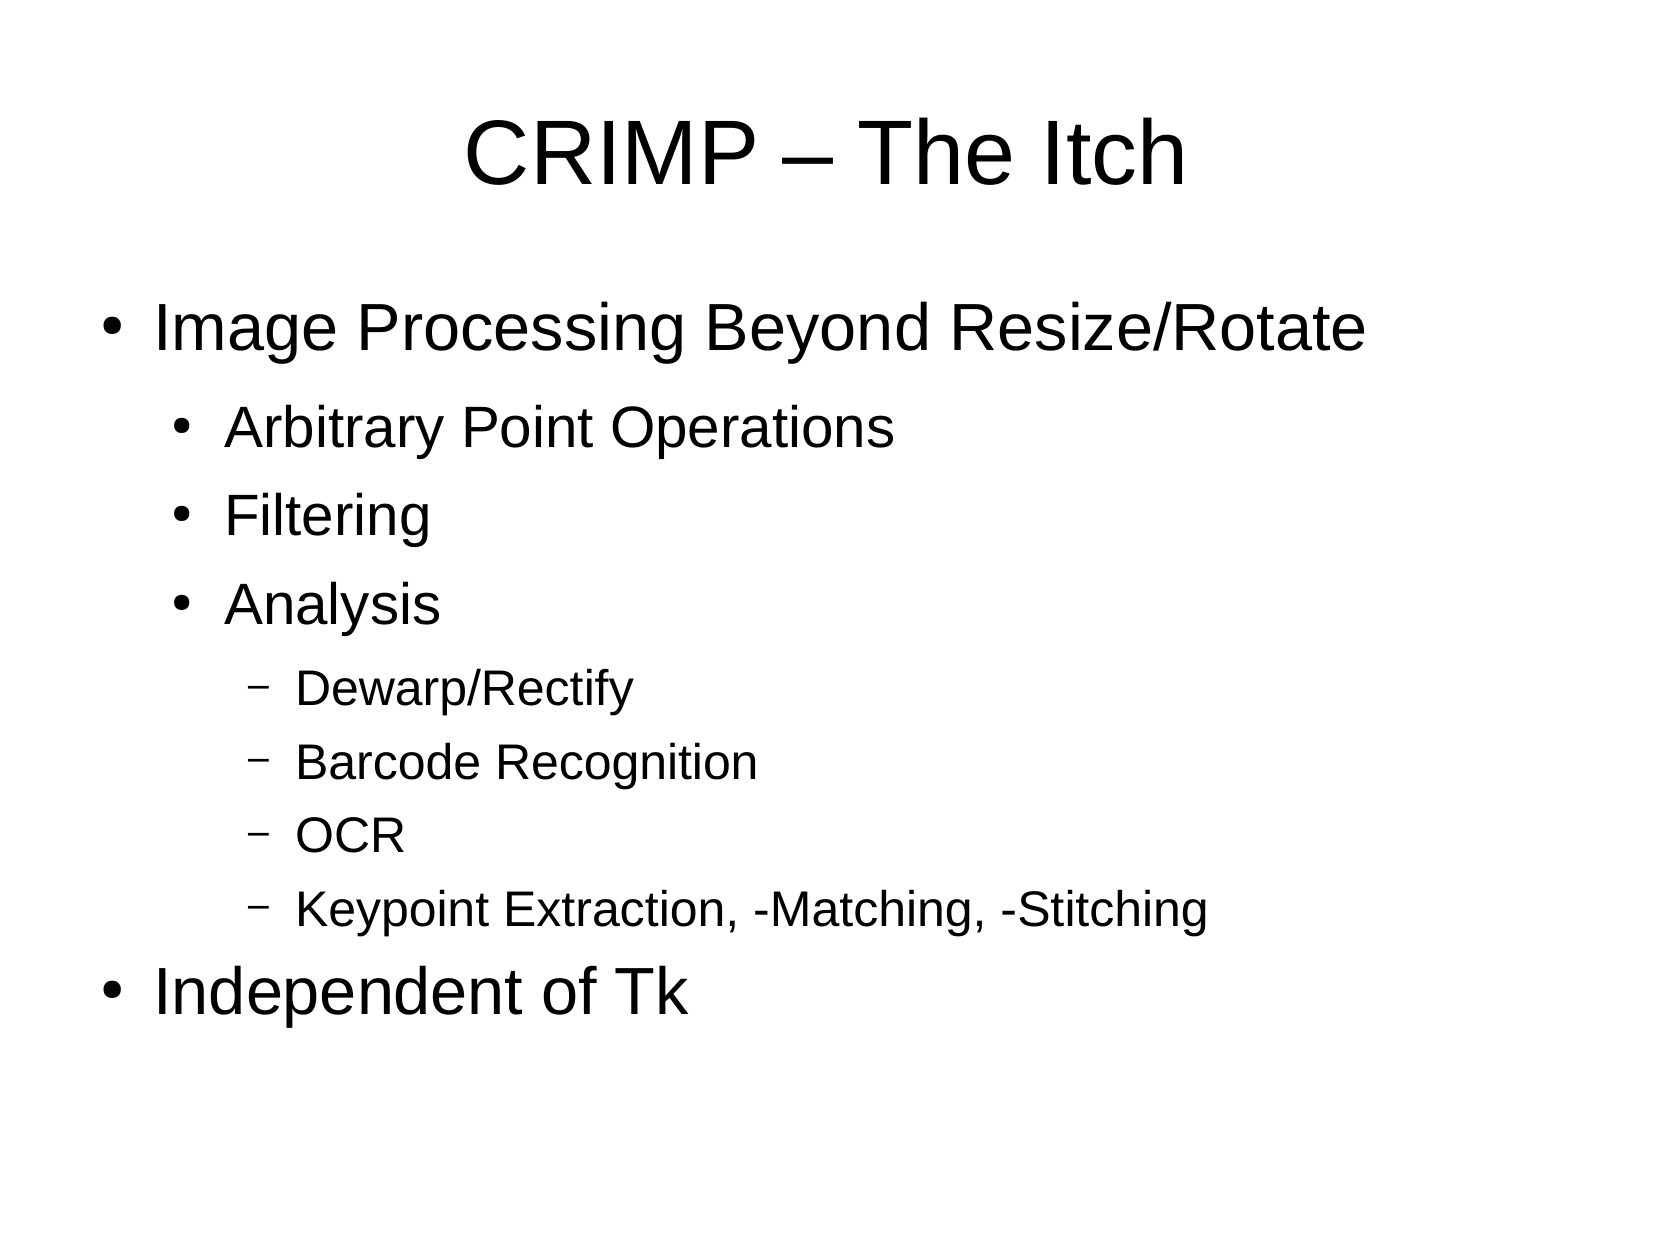

# CRIMP – The Itch
Image Processing Beyond Resize/Rotate
Arbitrary Point Operations
Filtering
Analysis
Dewarp/Rectify
Barcode Recognition
OCR
Keypoint Extraction, -Matching, -Stitching
Independent of Tk